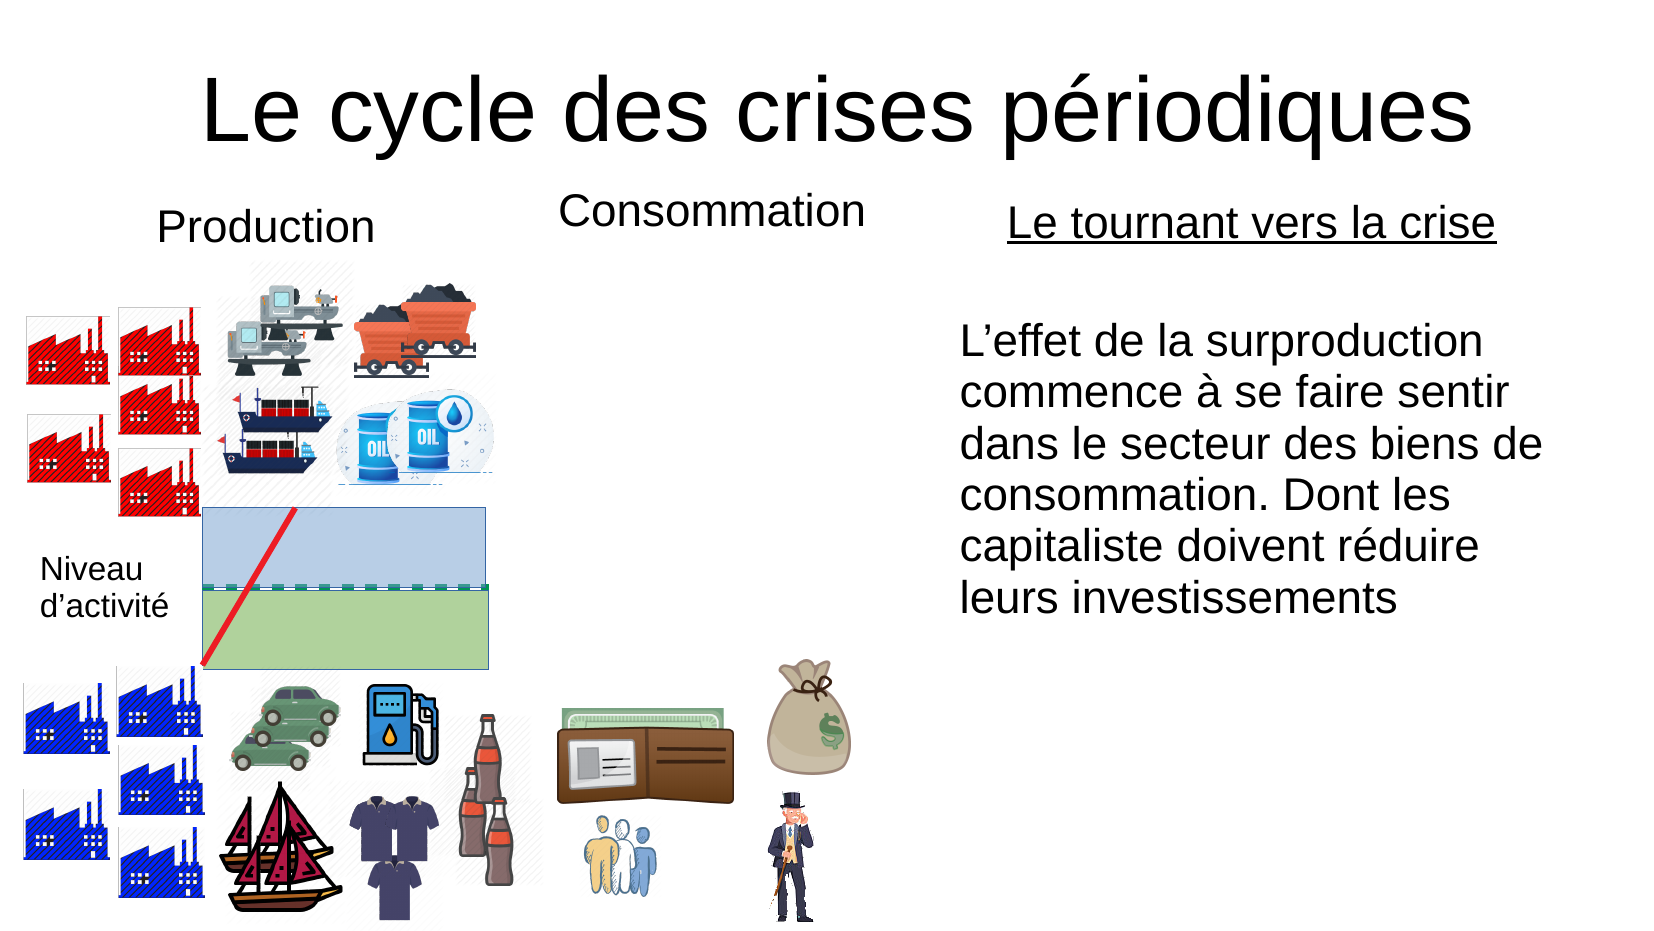

# Le cycle des crises périodiques
Consommation
Le tournant vers la crise
Production
L’effet de la surproduction commence à se faire sentir dans le secteur des biens de consommation. Dont les capitaliste doivent réduire leurs investissements
Niveau d’activité